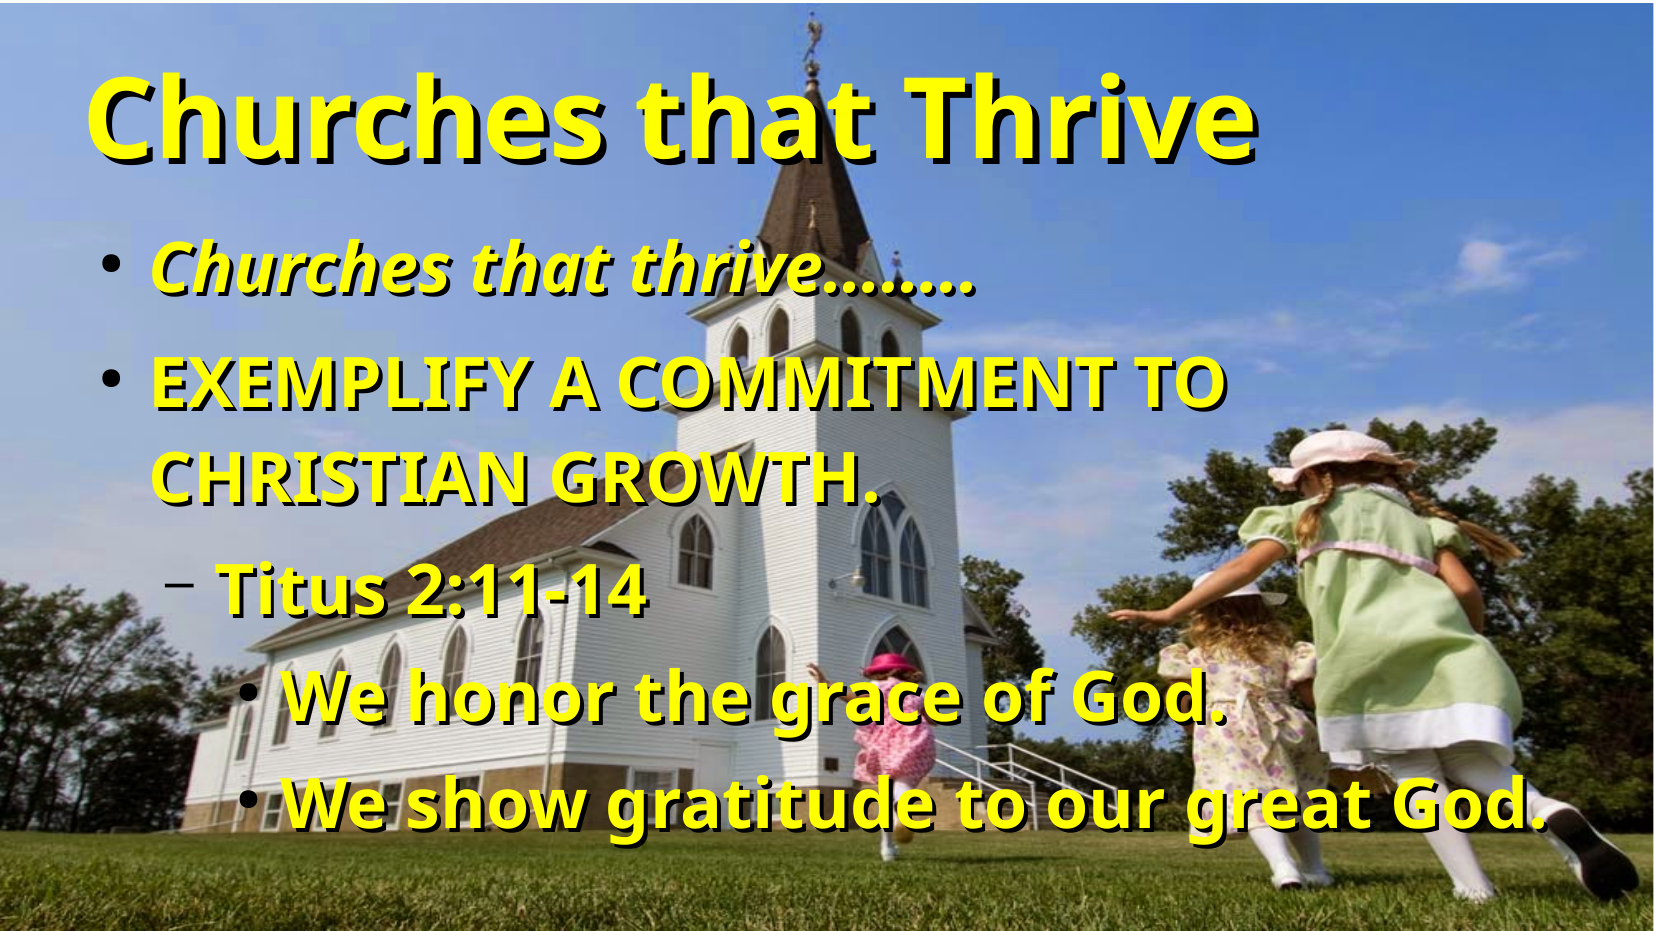

# Churches that Thrive
Churches that thrive……..
EXEMPLIFY A COMMITMENT TO CHRISTIAN GROWTH.
Titus 2:11-14
We honor the grace of God.
We show gratitude to our great God.